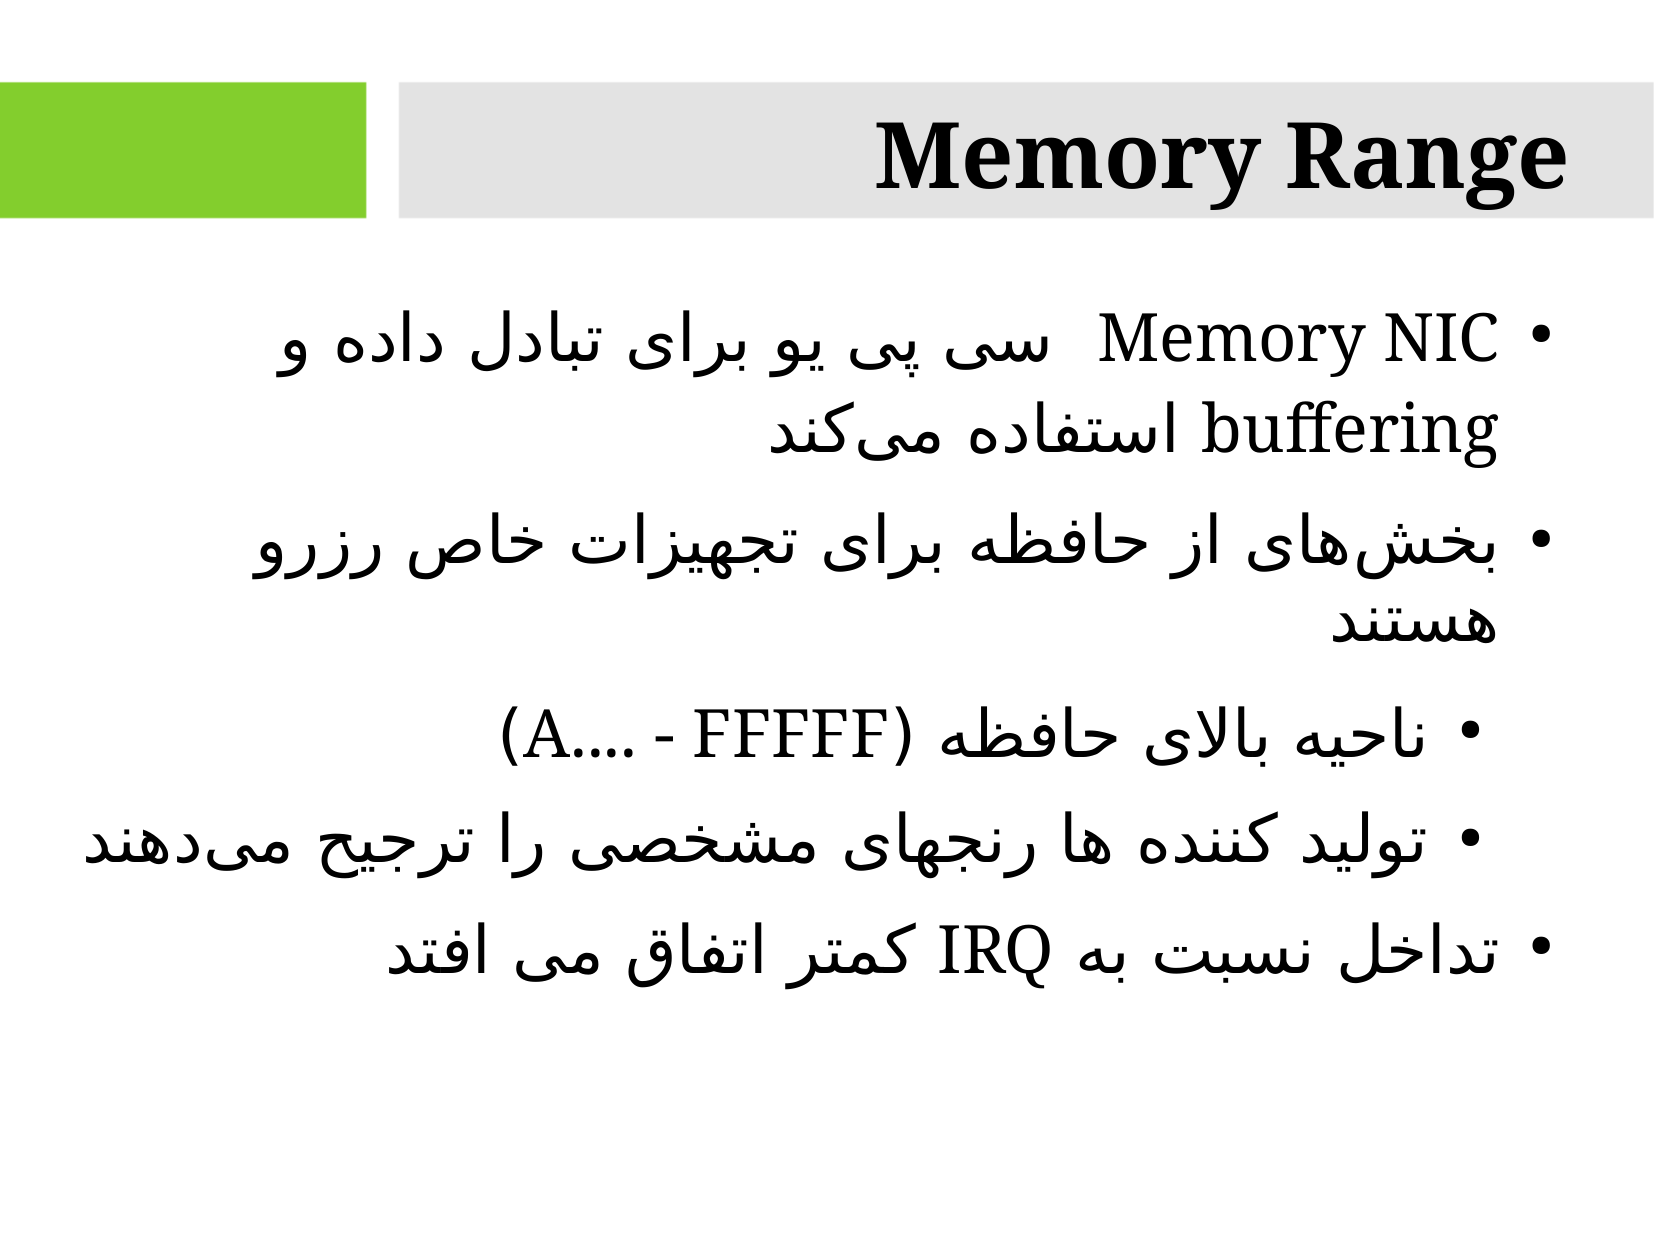

# Memory Range
Memory NIC سی پی یو برای تبادل داده و buffering استفاده می‌کند
بخش‌های از حافظه برای تجهیزات خاص رزرو هستند
ناحیه بالای حافظه (A.... - FFFFF)
تولید کننده ها رنجهای مشخصی را ترجیح می‌دهند
تداخل نسبت به IRQ کمتر اتفاق می افتد